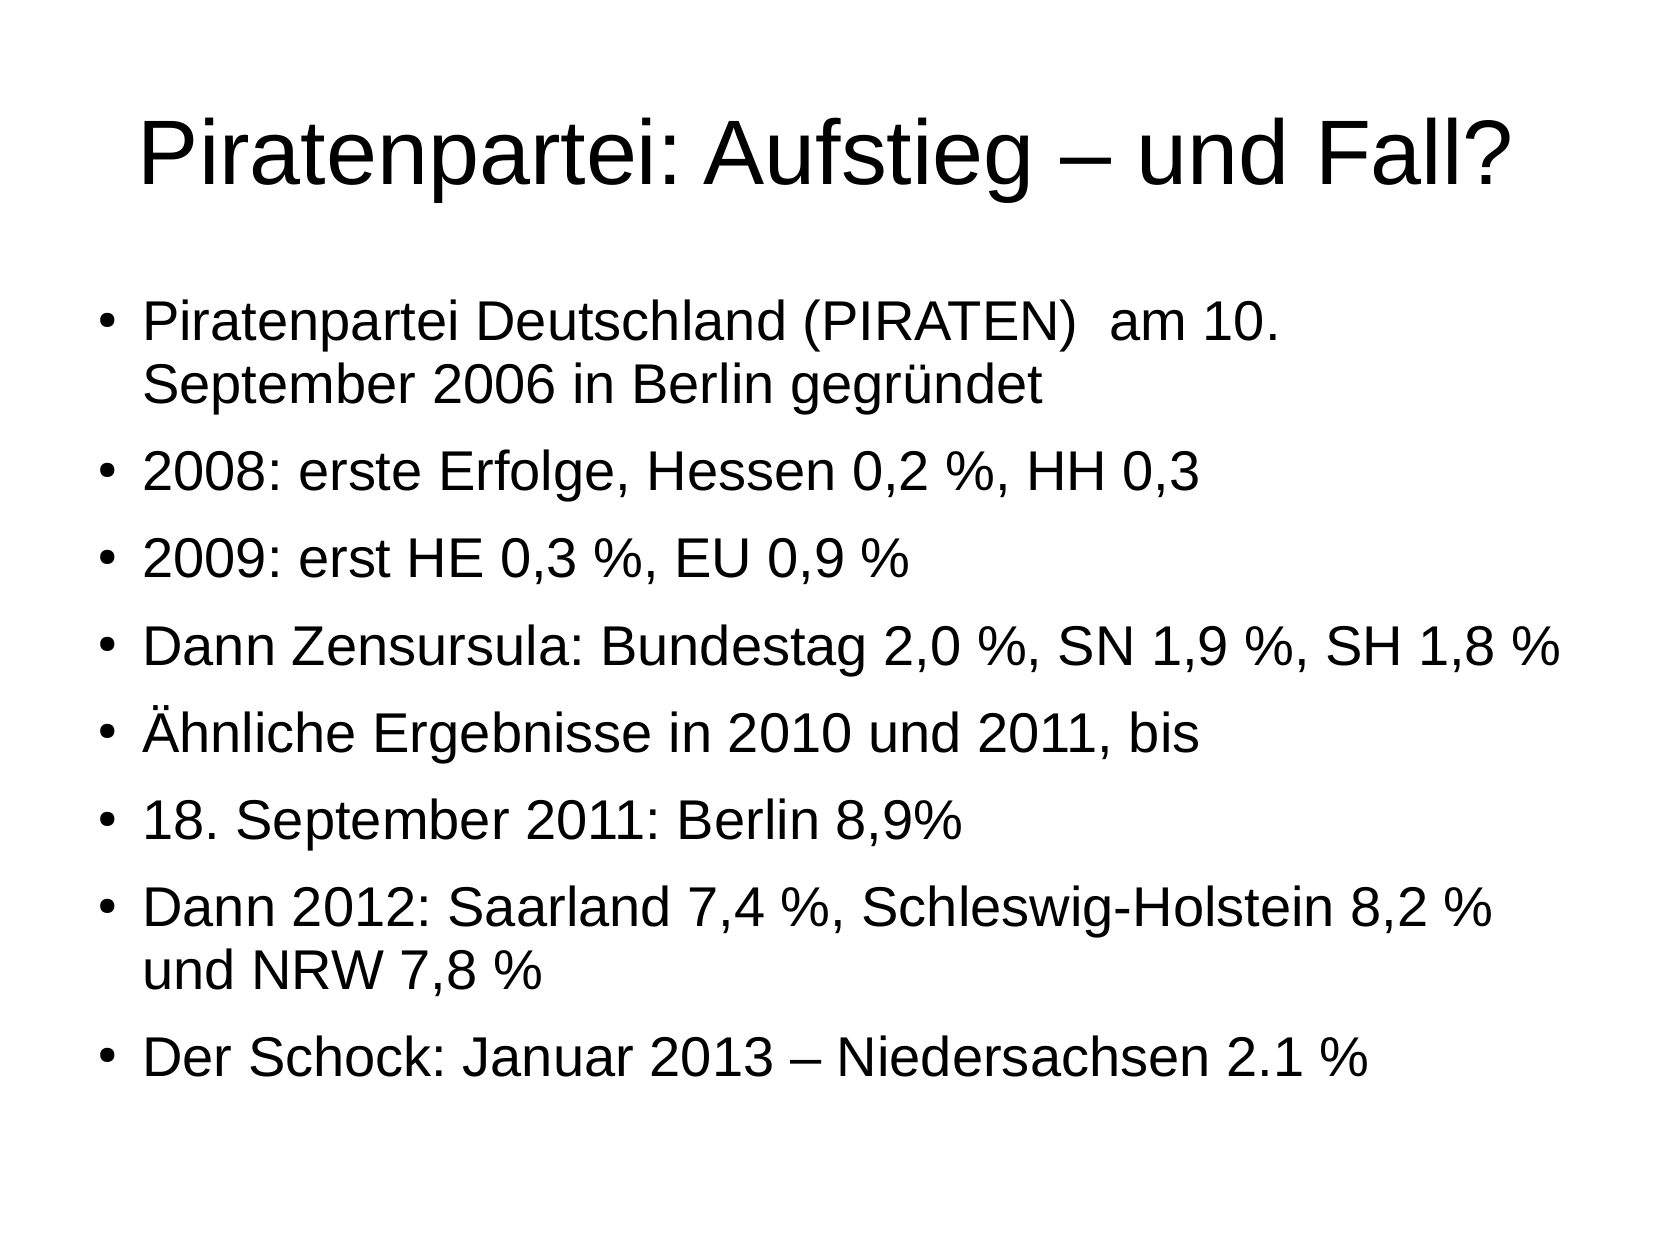

# Piratenpartei: Aufstieg – und Fall?
Piratenpartei Deutschland (PIRATEN) am 10. September 2006 in Berlin gegründet
2008: erste Erfolge, Hessen 0,2 %, HH 0,3
2009: erst HE 0,3 %, EU 0,9 %
Dann Zensursula: Bundestag 2,0 %, SN 1,9 %, SH 1,8 %
Ähnliche Ergebnisse in 2010 und 2011, bis
18. September 2011: Berlin 8,9%
Dann 2012: Saarland 7,4 %, Schleswig-Holstein 8,2 % und NRW 7,8 %
Der Schock: Januar 2013 – Niedersachsen 2.1 %